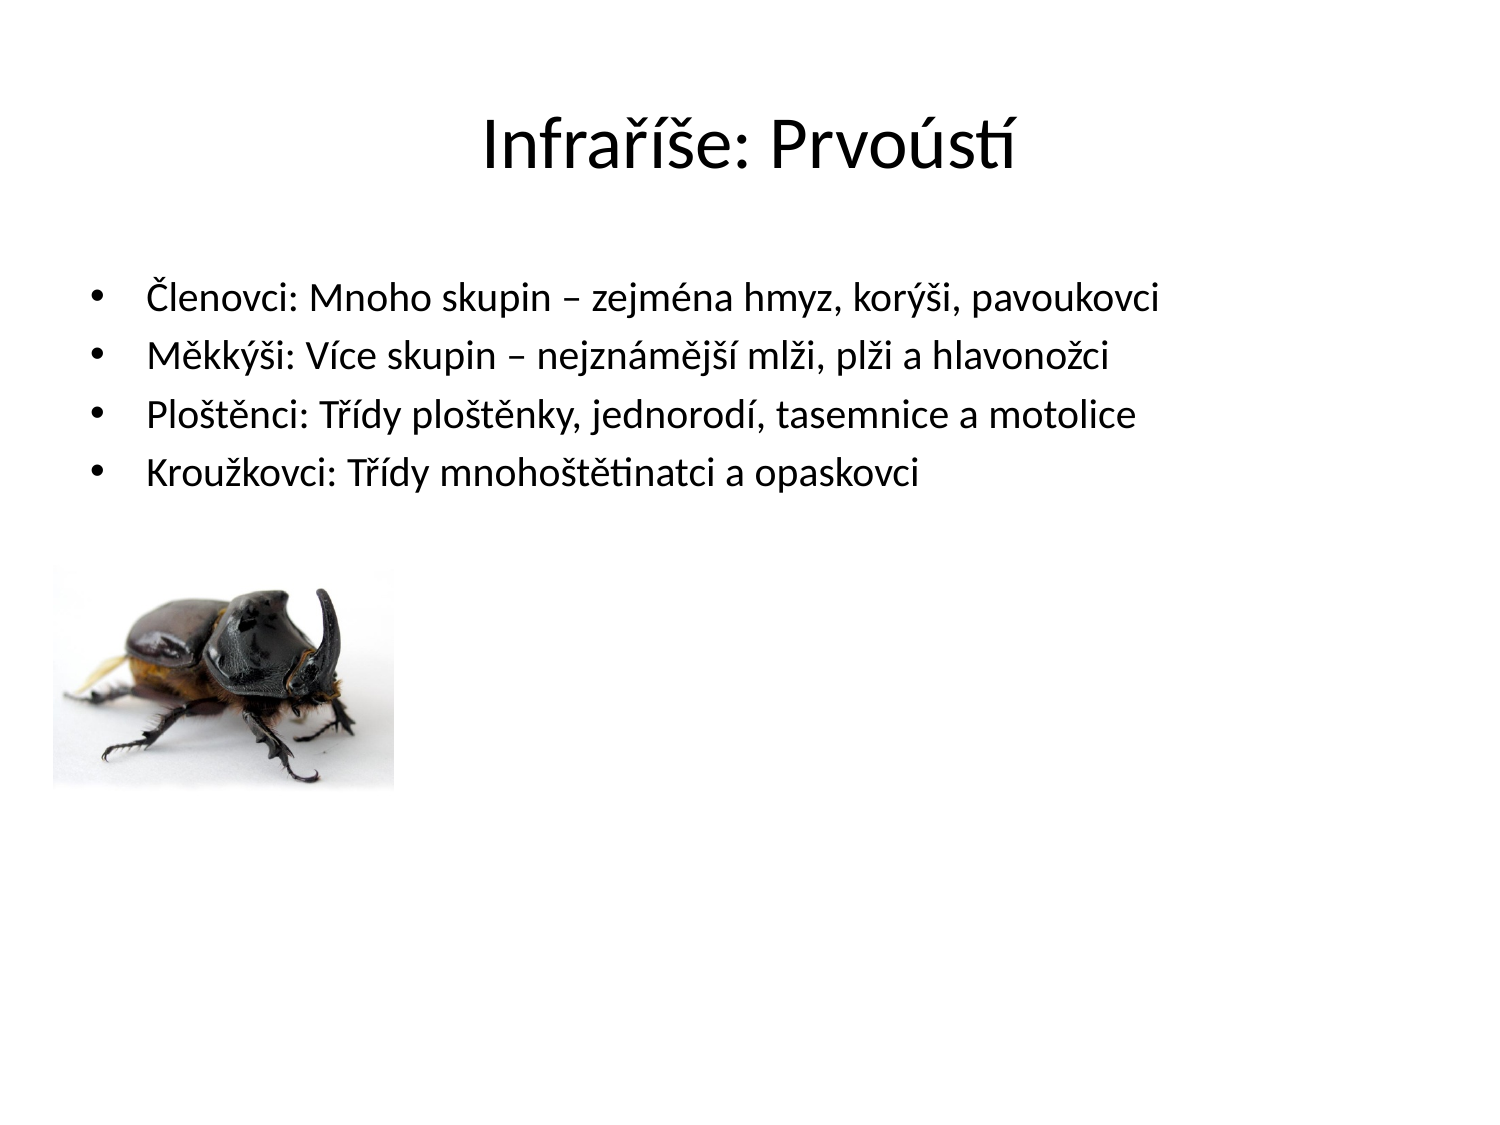

# Infraříše: Prvoústí
Členovci: Mnoho skupin – zejména hmyz, korýši, pavoukovci
Měkkýši: Více skupin – nejznámější mlži, plži a hlavonožci
Ploštěnci: Třídy ploštěnky, jednorodí, tasemnice a motolice
Kroužkovci: Třídy mnohoštětinatci a opaskovci